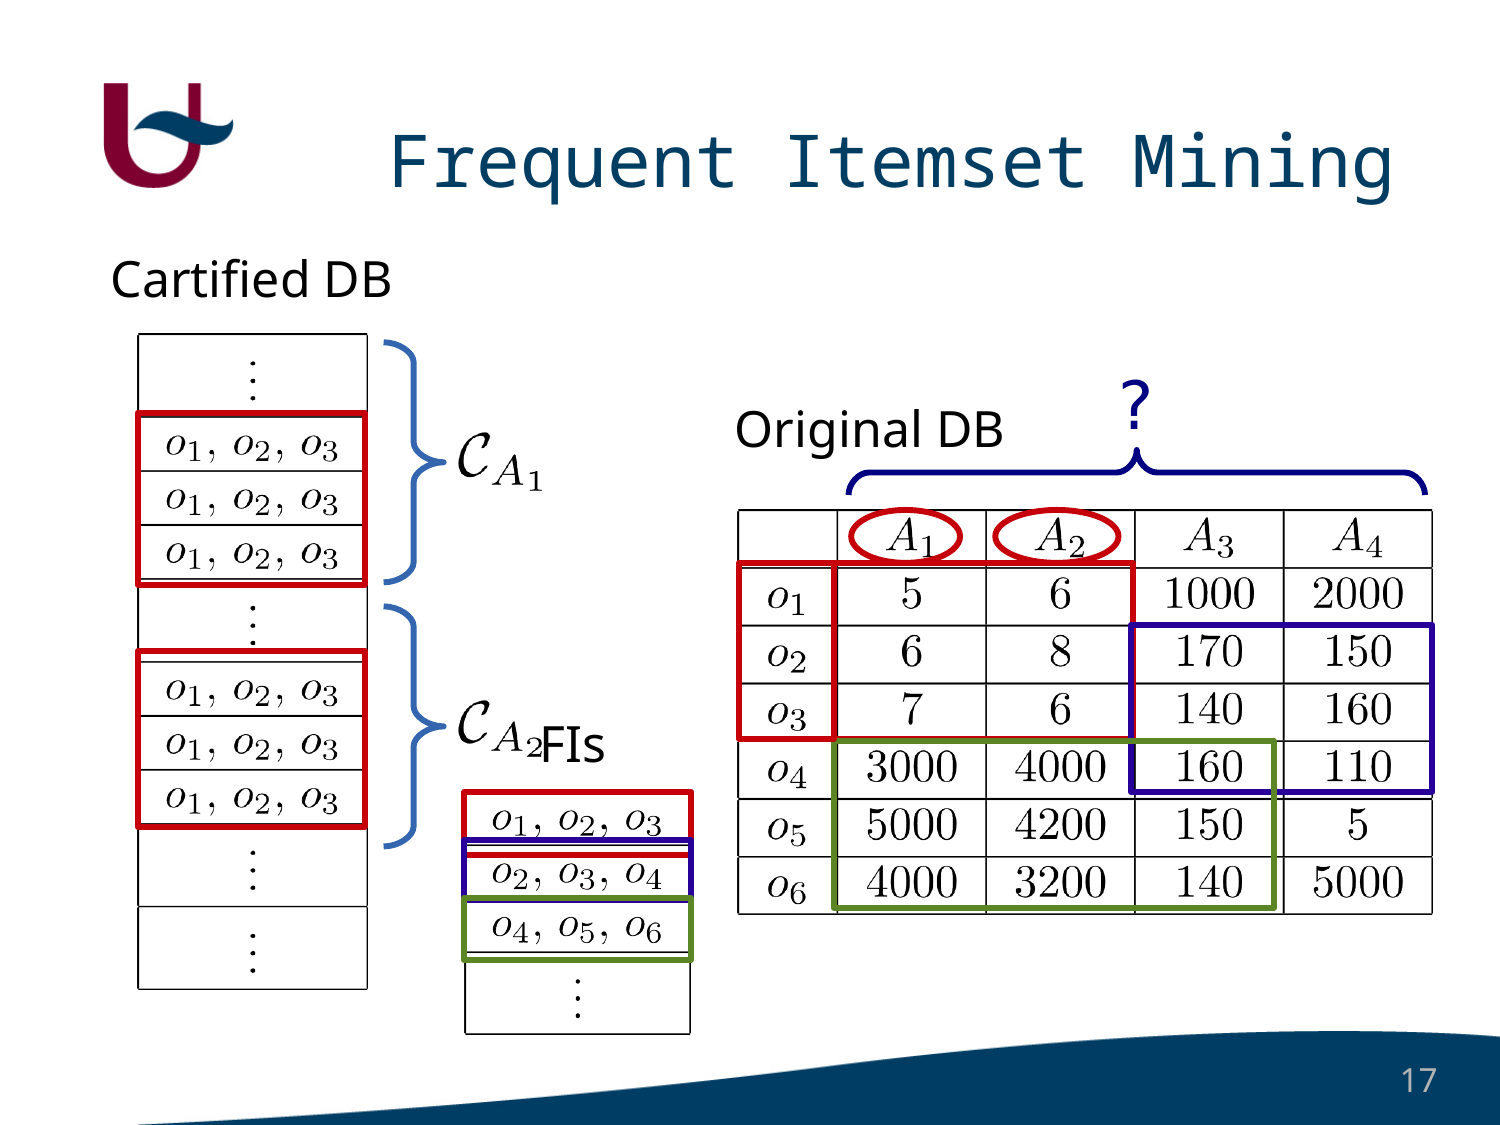

# Frequent Itemset Mining
Cartified DB
?
Original DB
FIs